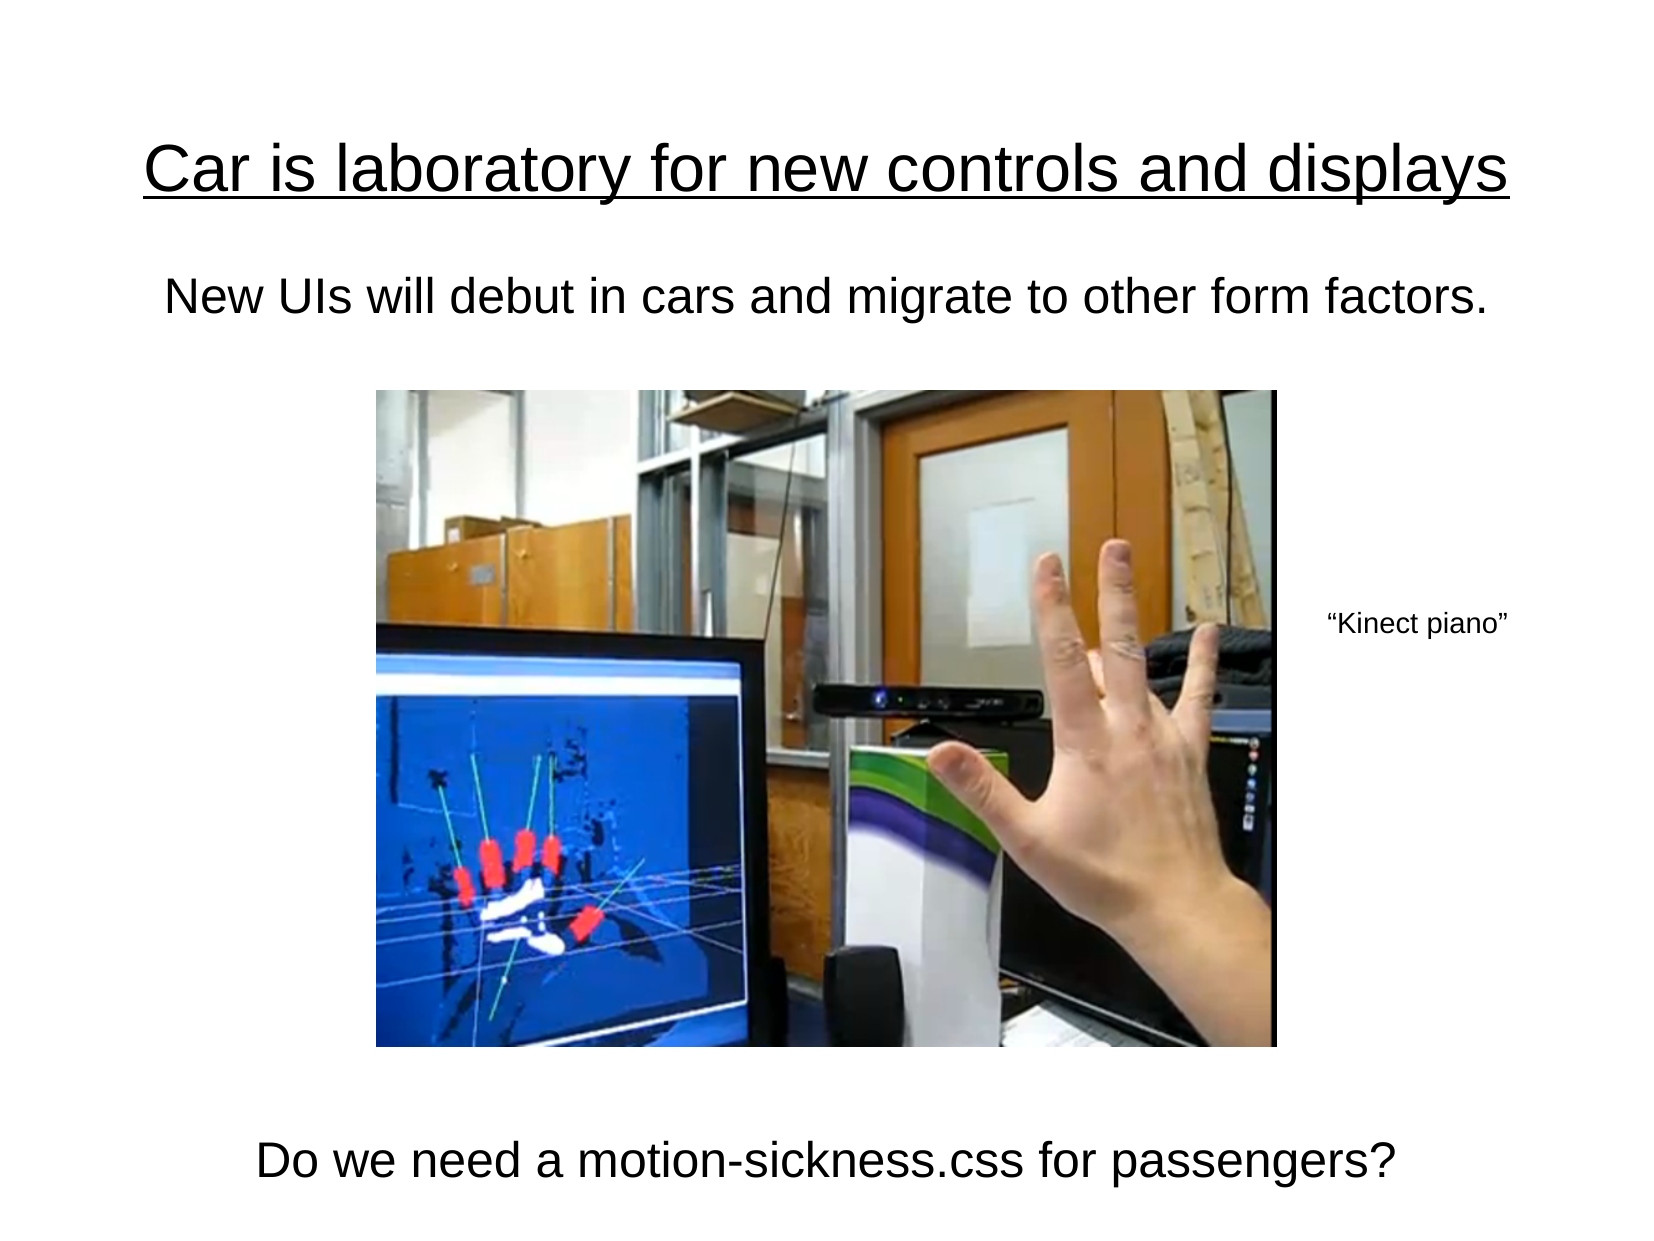

# Car is laboratory for new controls and displays
New UIs will debut in cars and migrate to other form factors.
“Kinect piano”
Do we need a motion-sickness.css for passengers?